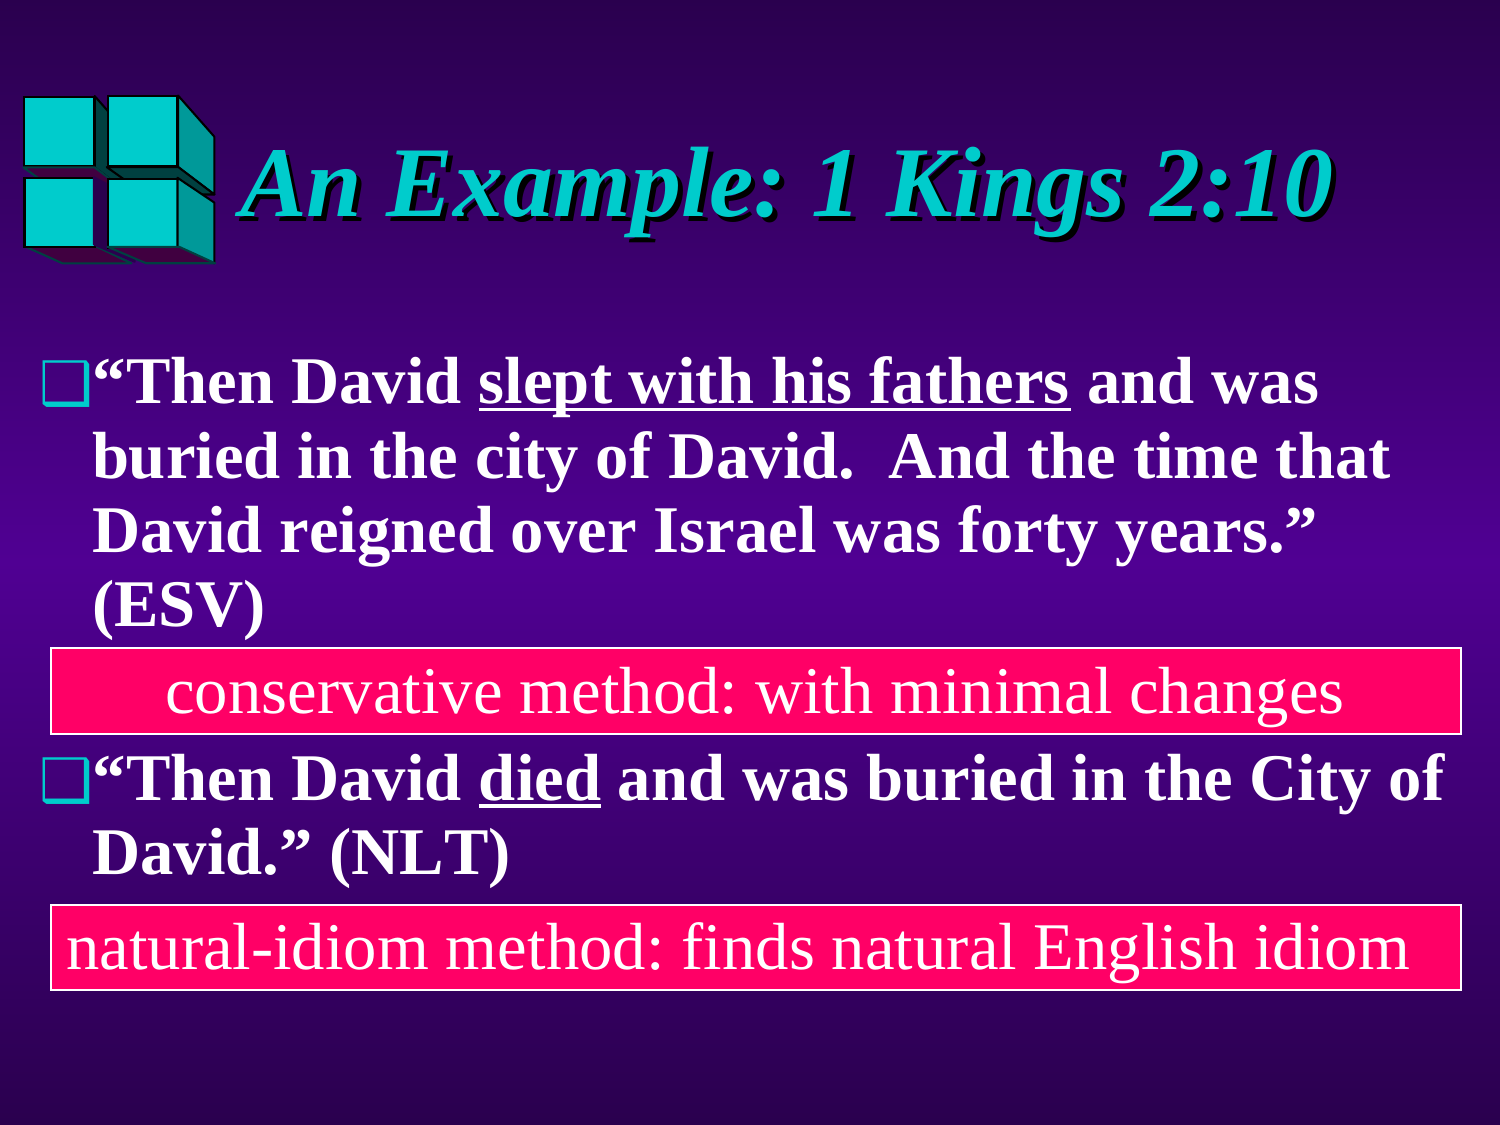

# An Example: 1 Kings 2:10
“Then David slept with his fathers and was buried in the city of David. And the time that David reigned over Israel was forty years.” (ESV)
“Then David died and was buried in the City of David.” (NLT)
conservative method: with minimal changes
natural-idiom method: finds natural English idiom